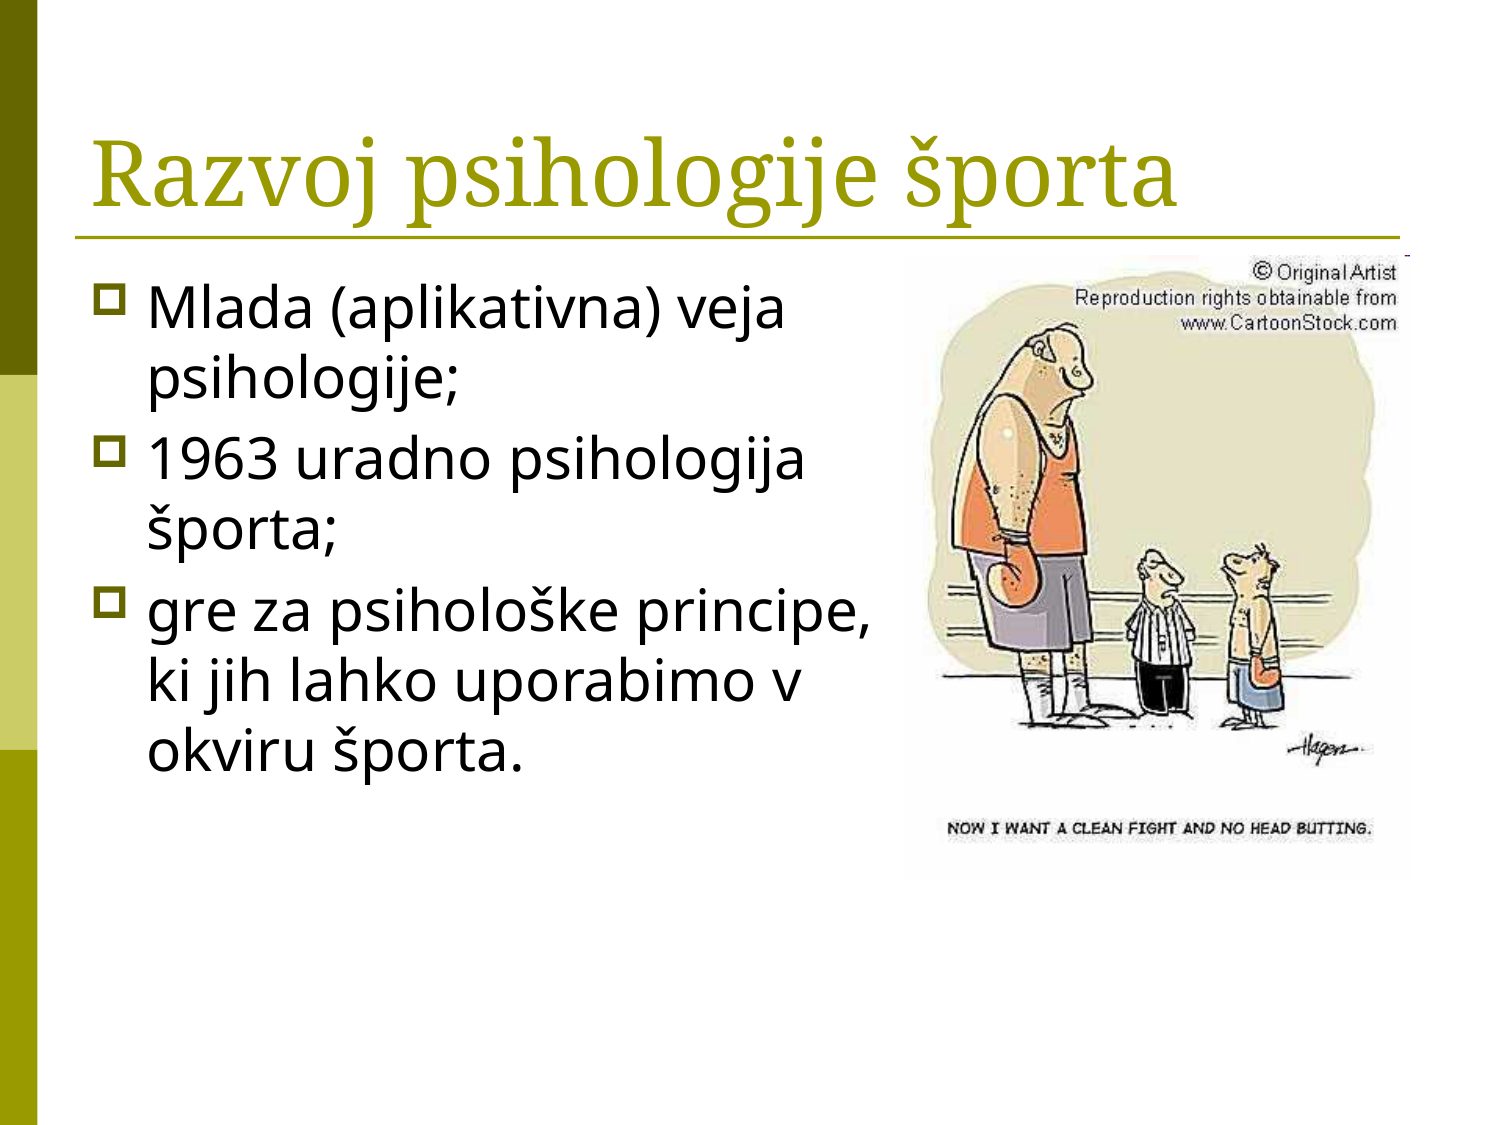

# Razvoj psihologije športa
Mlada (aplikativna) veja psihologije;
1963 uradno psihologija športa;
gre za psihološke principe, ki jih lahko uporabimo v okviru športa.